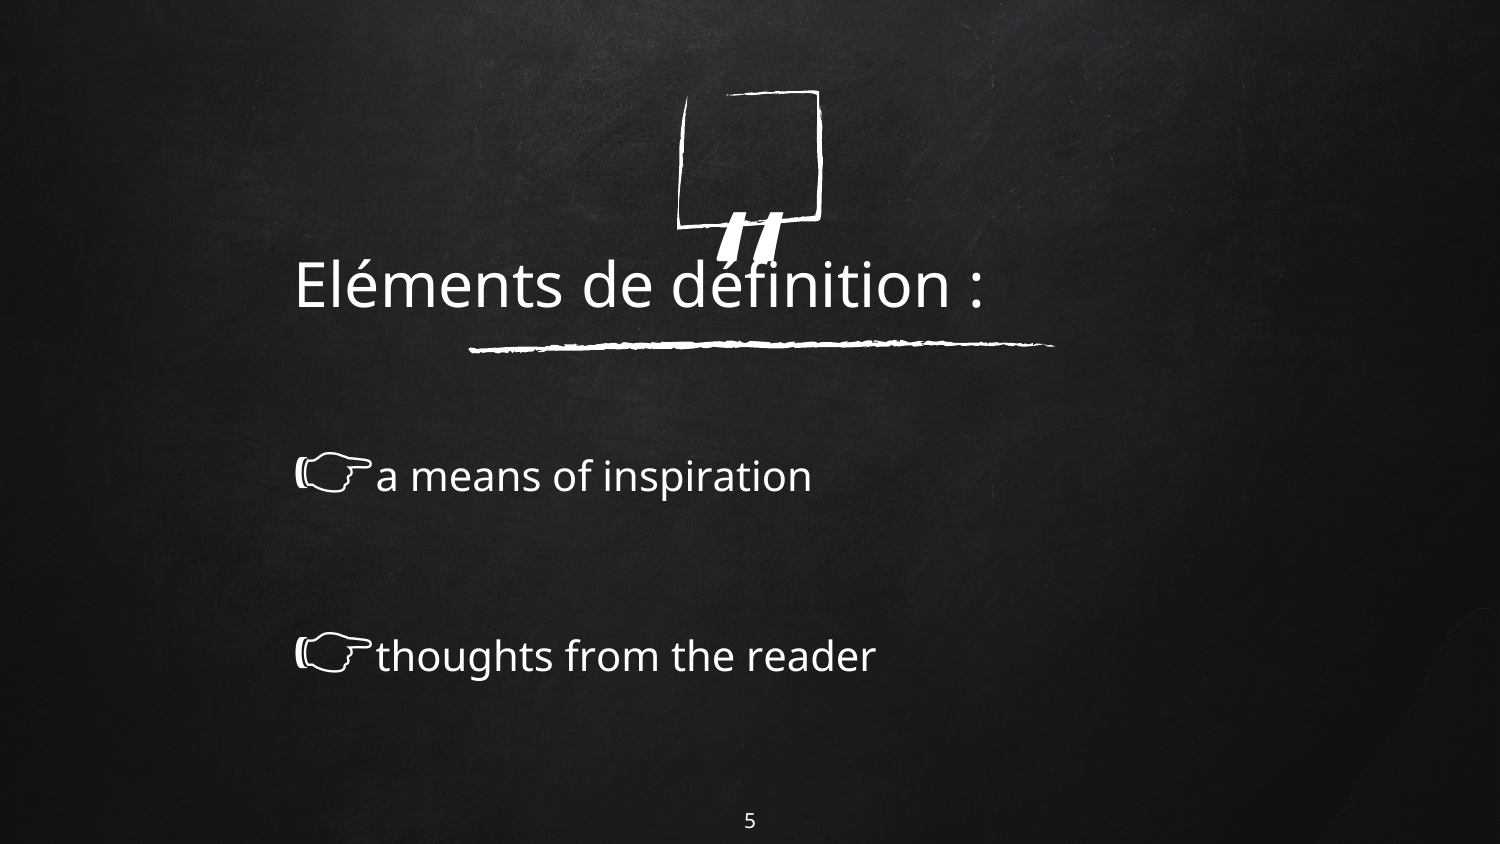

# Eléments de définition :
👉a means of inspiration
👉thoughts from the reader
5